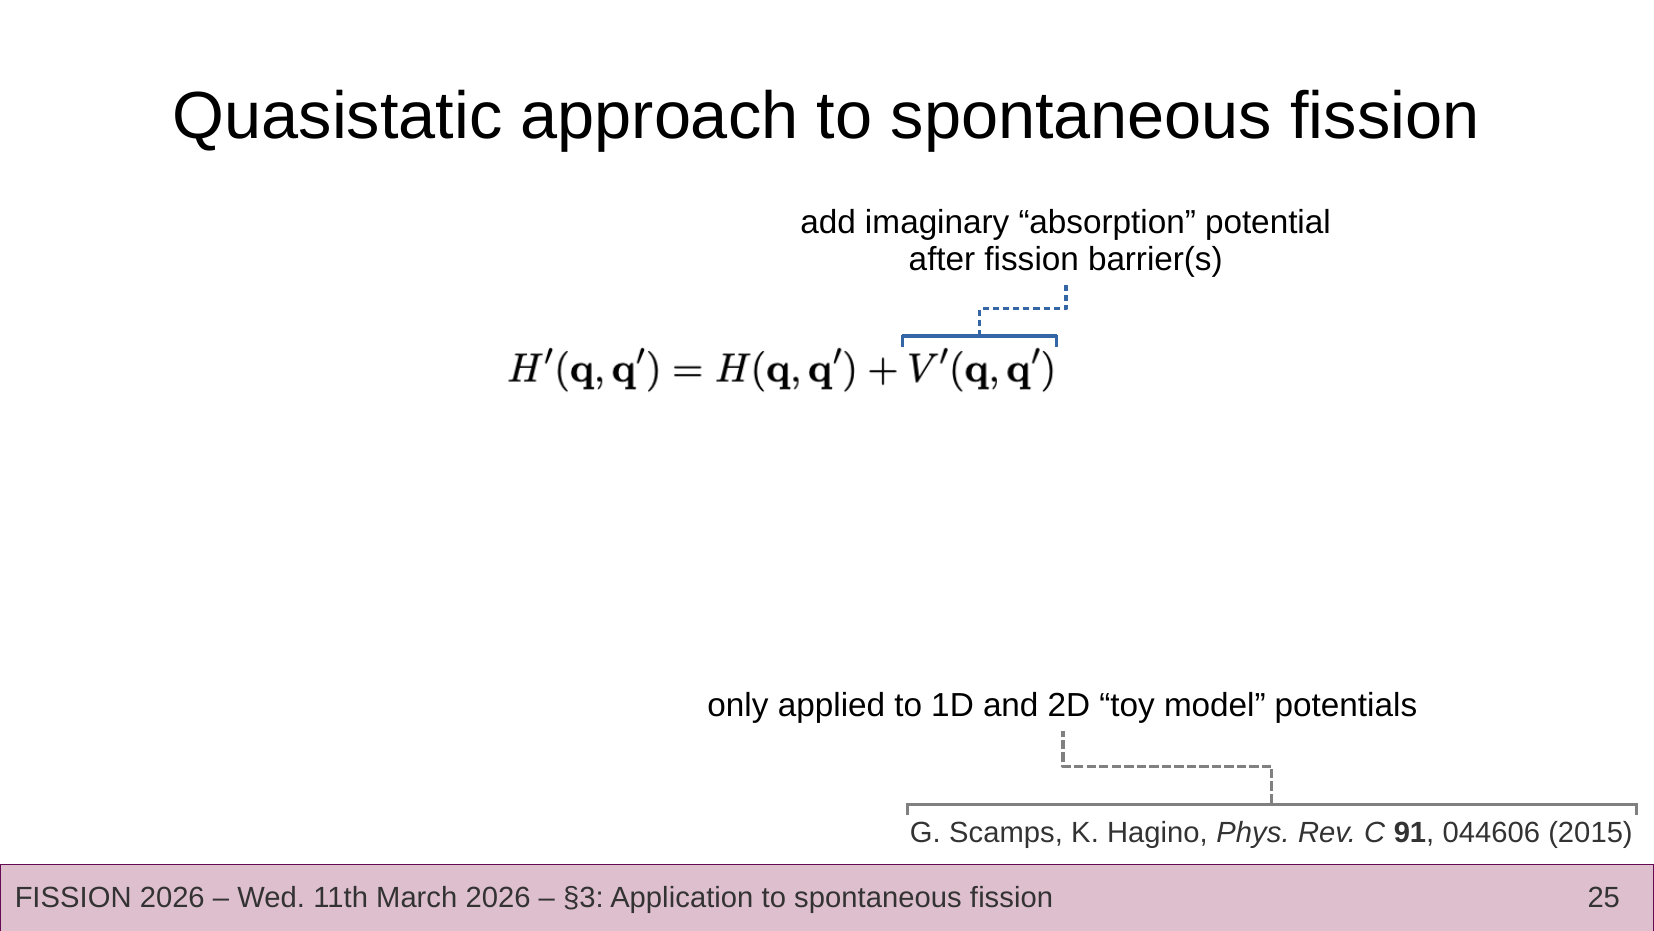

# Quasistatic approach to spontaneous fission
add imaginary “absorption” potential
after fission barrier(s)
only applied to 1D and 2D “toy model” potentials
G. Scamps, K. Hagino, Phys. Rev. C 91, 044606 (2015)
FISSION 2026 – Wed. 11th March 2026 – §3: Application to spontaneous fission